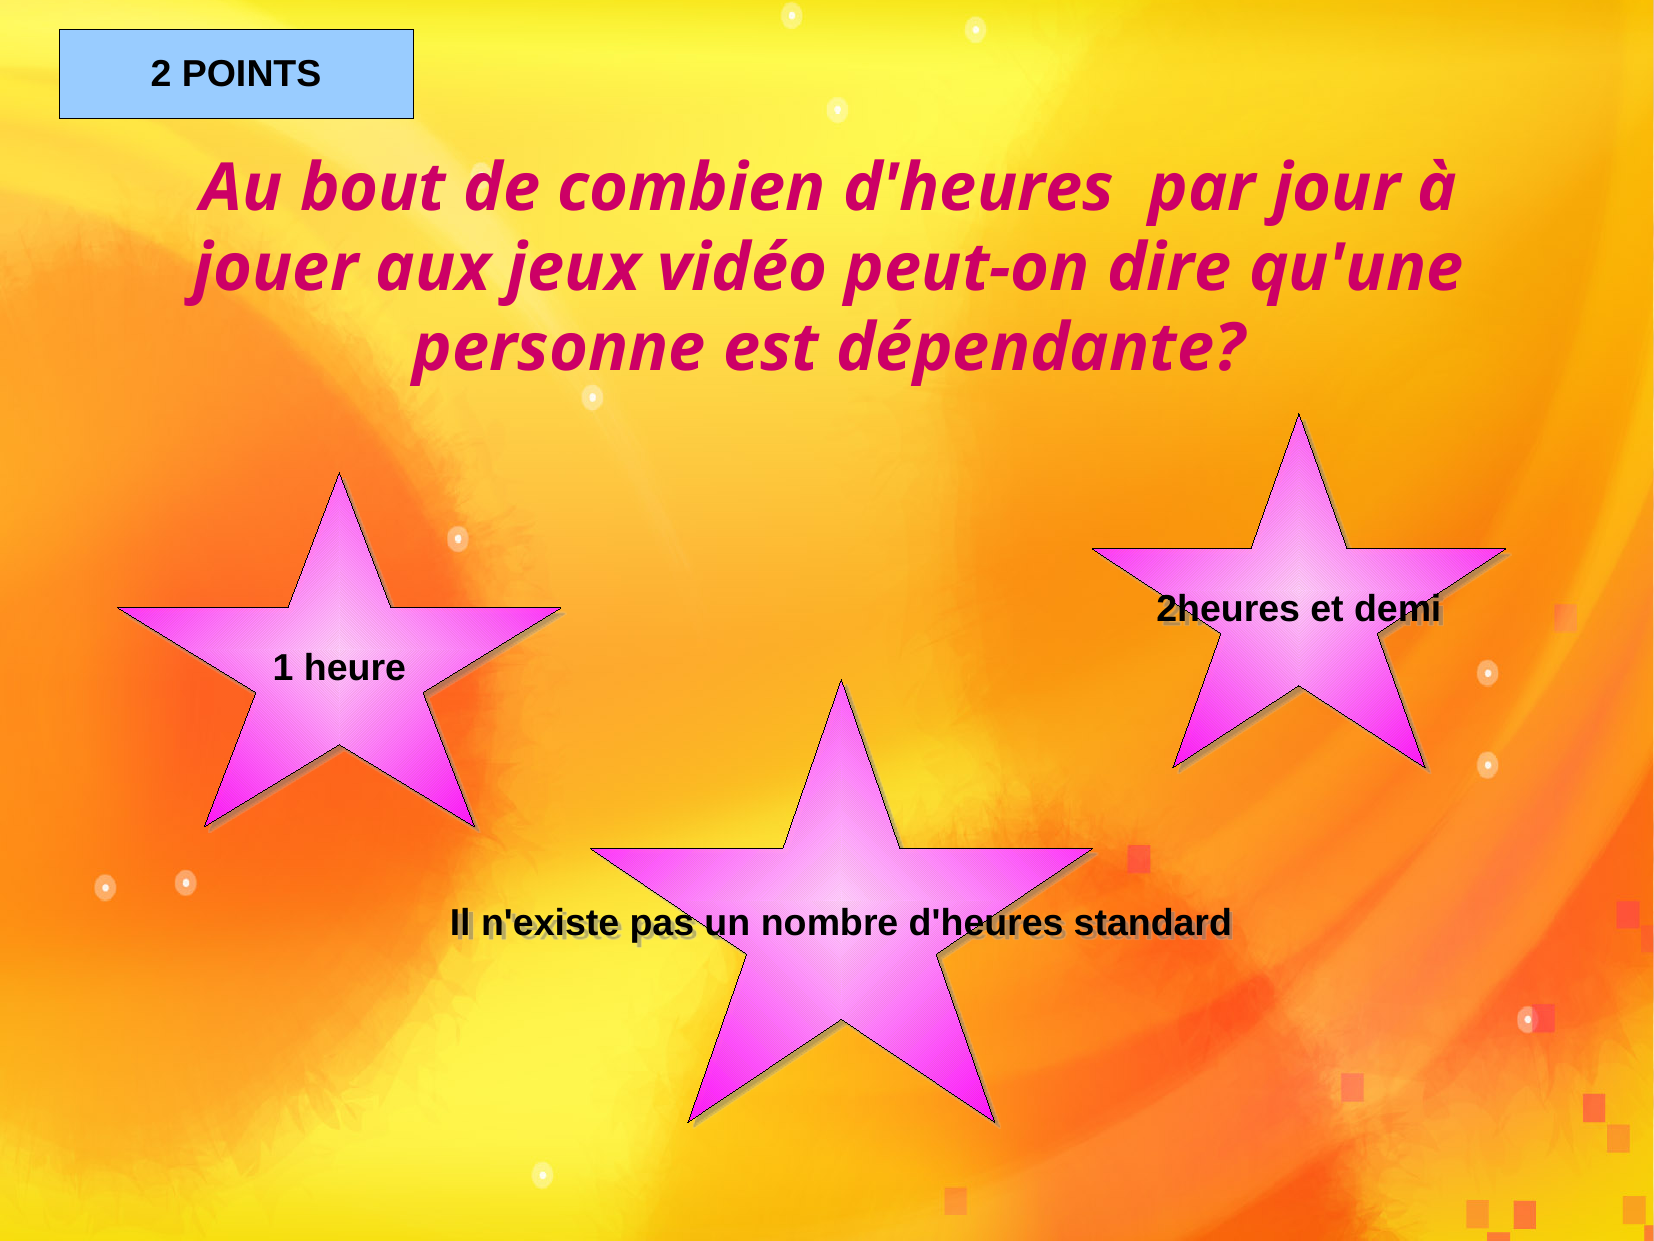

2 POINTS
# Au bout de combien d'heures par jour à jouer aux jeux vidéo peut-on dire qu'une personne est dépendante?
2heures et demi
1 heure
Il n'existe pas un nombre d'heures standard